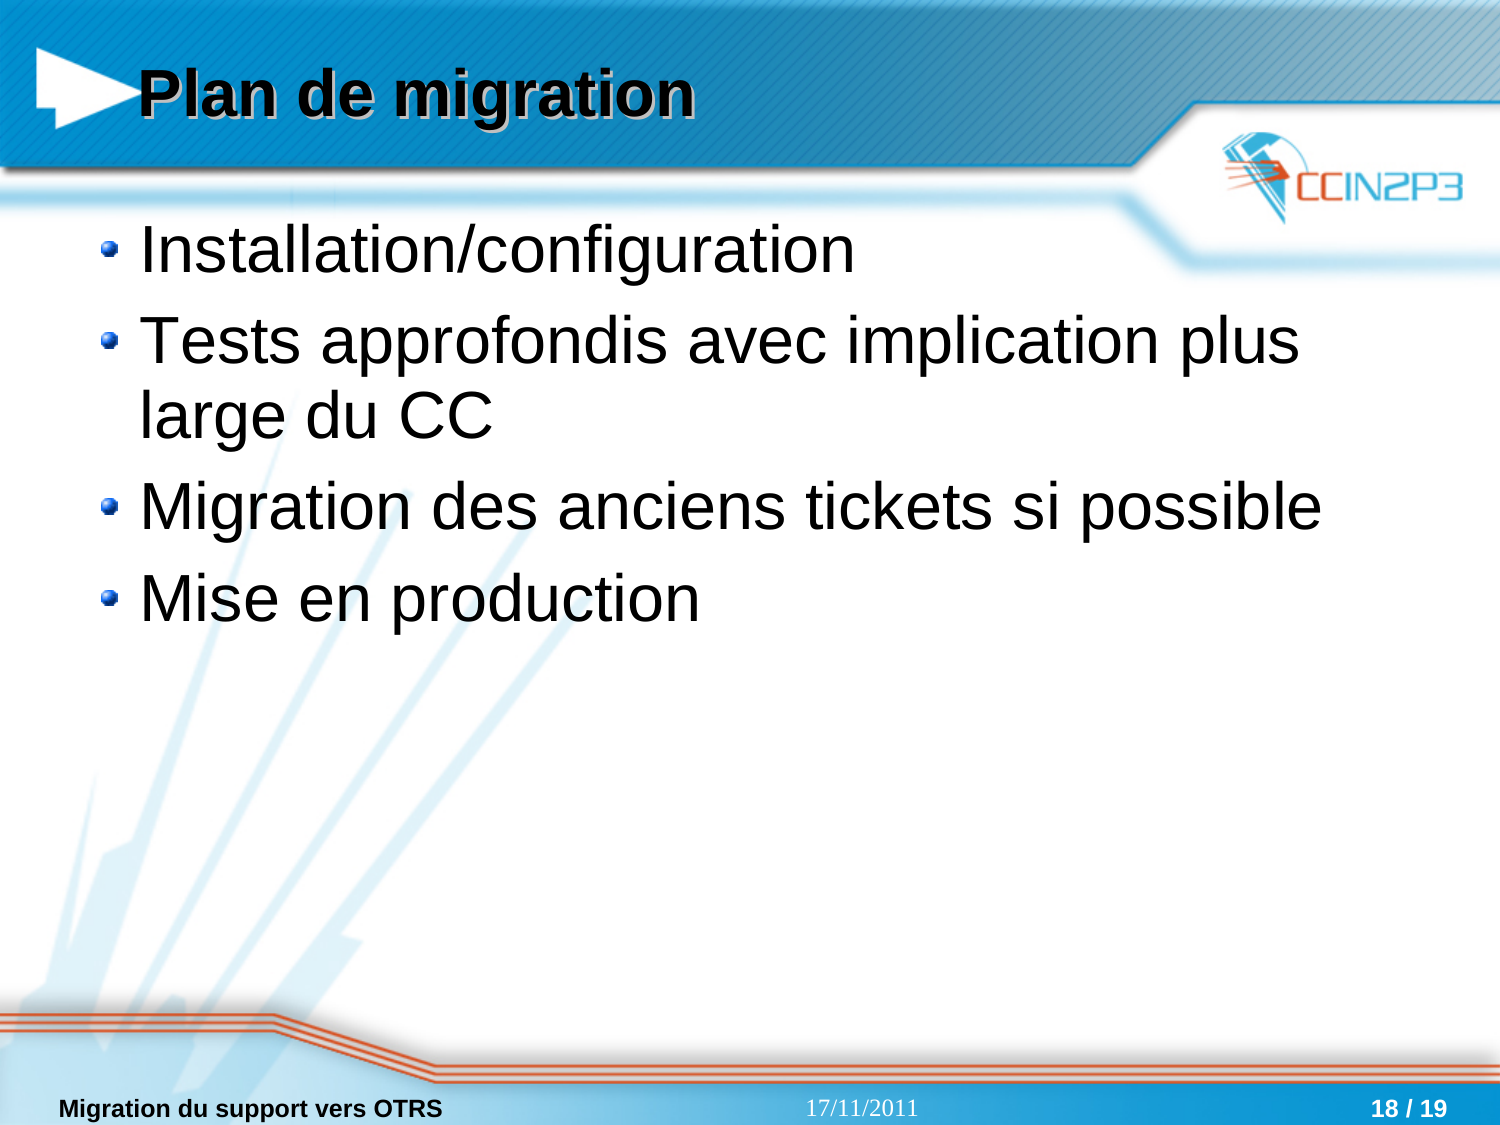

# Plan de migration
Installation/configuration
Tests approfondis avec implication plus large du CC
Migration des anciens tickets si possible
Mise en production
Migration du support vers OTRS
18